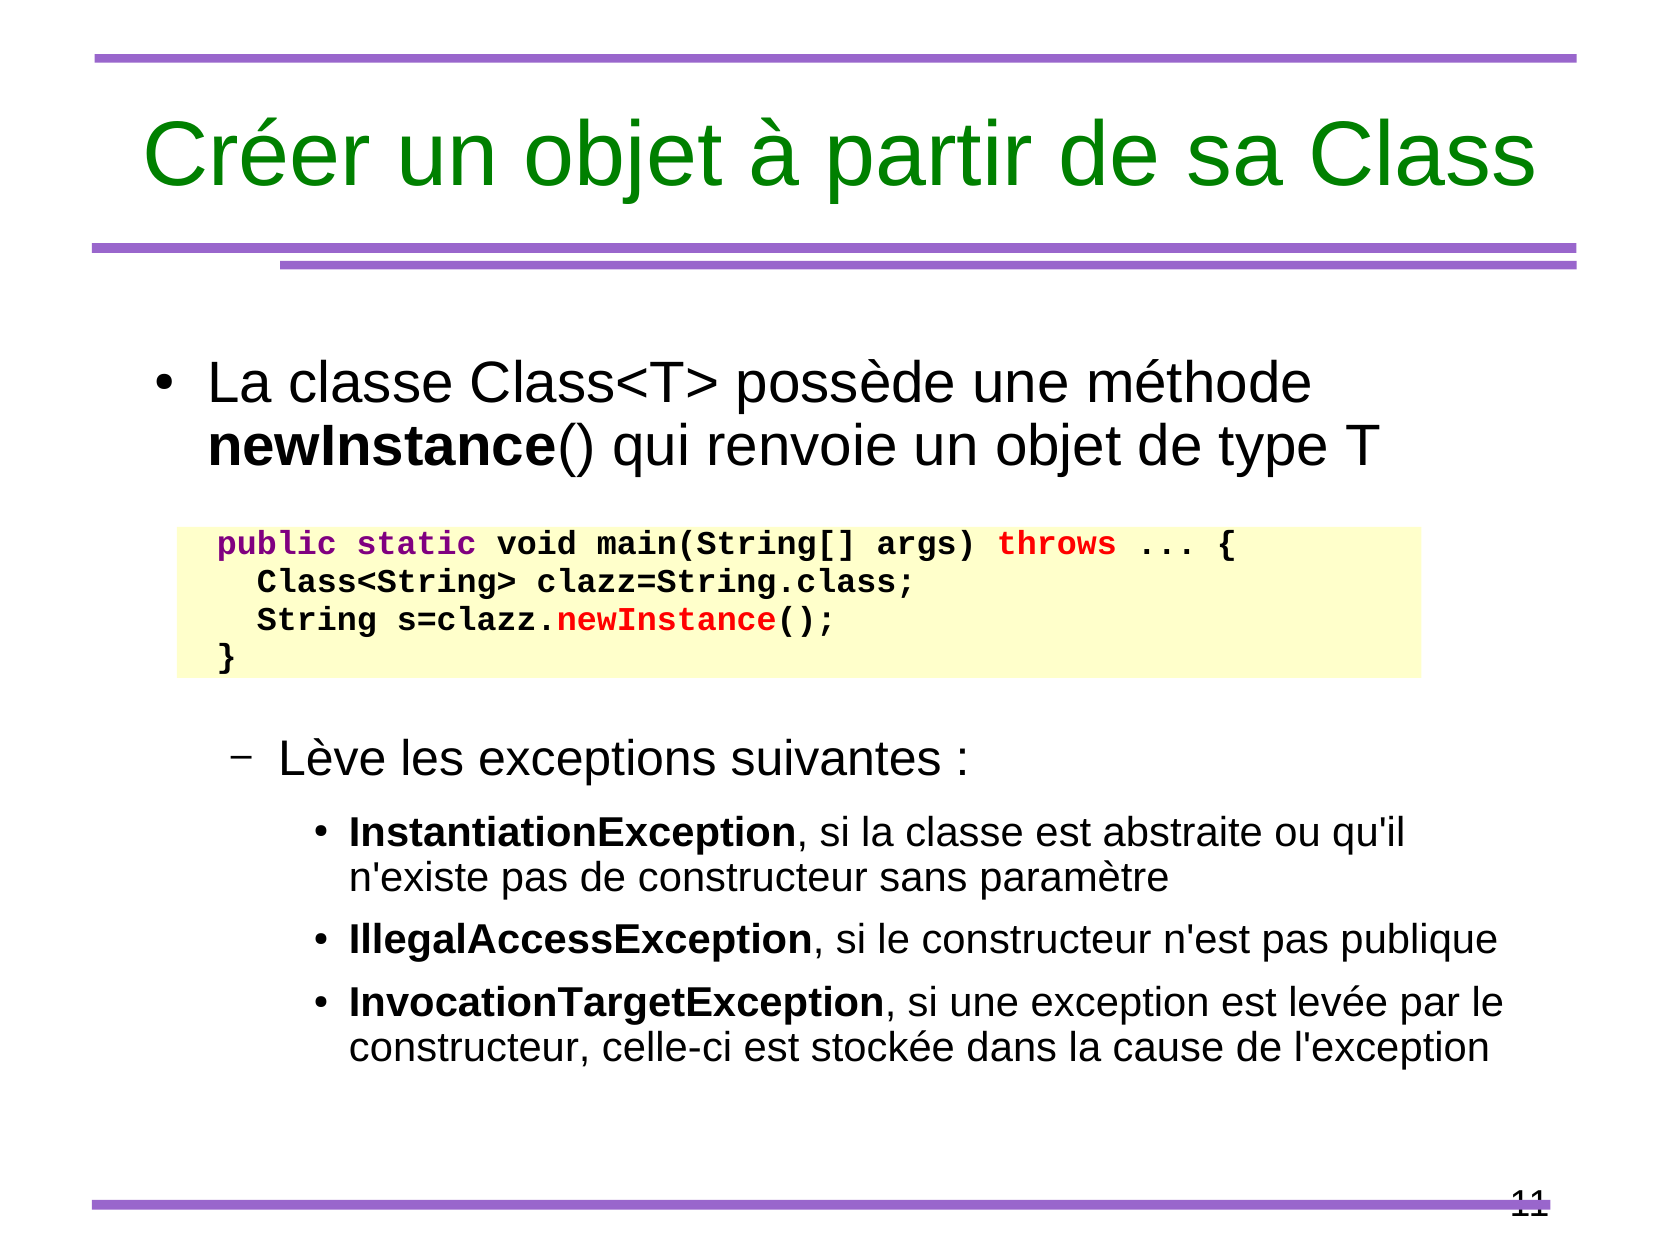

# Créer un objet à partir de sa Class
La classe Class<T> possède une méthode newInstance() qui renvoie un objet de type T
Lève les exceptions suivantes :
InstantiationException, si la classe est abstraite ou qu'il n'existe pas de constructeur sans paramètre
IllegalAccessException, si le constructeur n'est pas publique
InvocationTargetException, si une exception est levée par le constructeur, celle-ci est stockée dans la cause de l'exception
 public static void main(String[] args) throws ... {
 Class<String> clazz=String.class;
 String s=clazz.newInstance();
 }